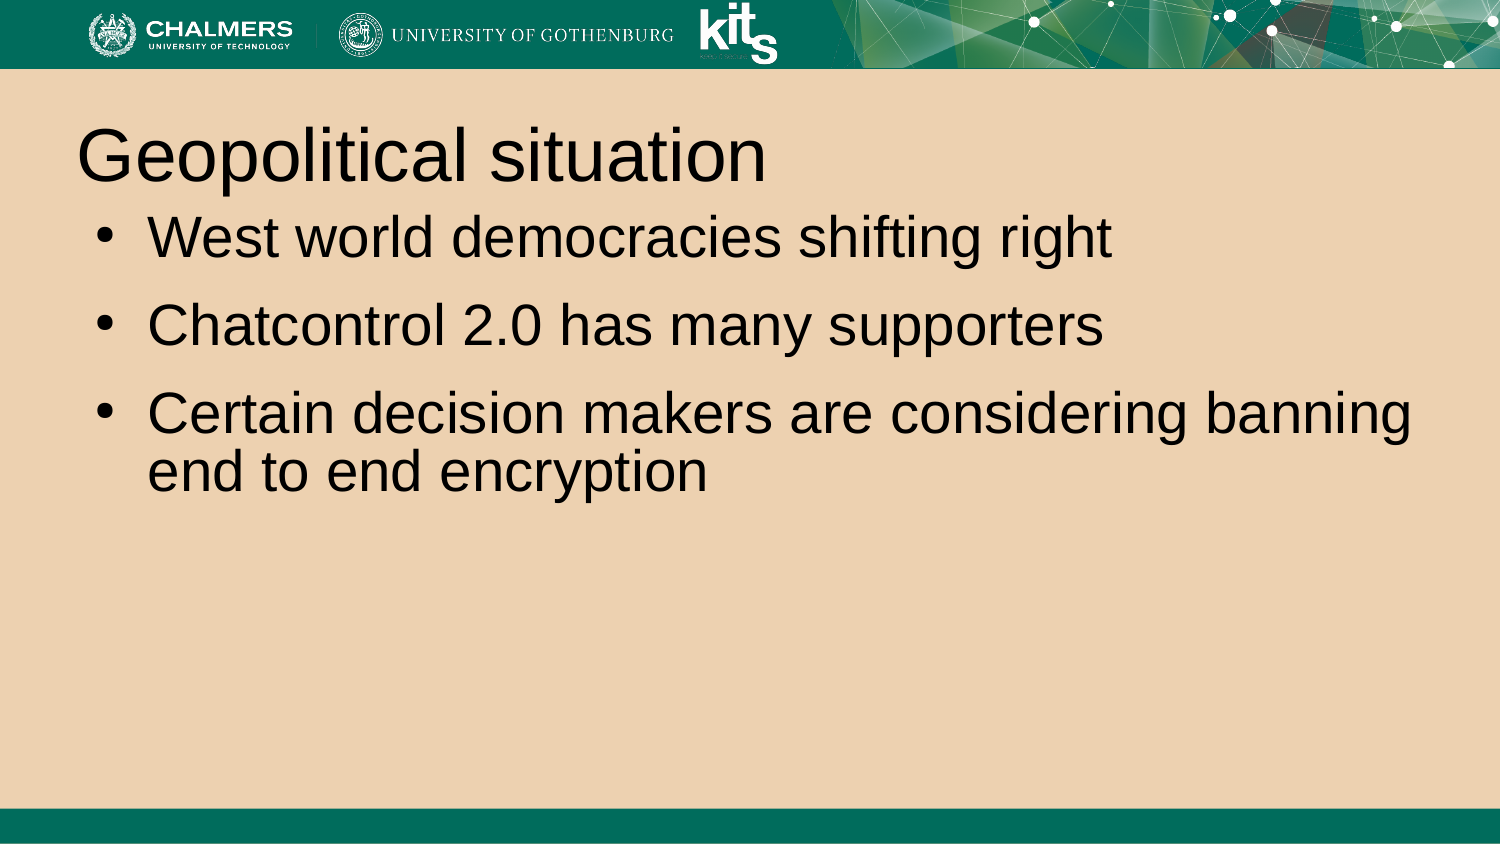

# Geopolitical situation
West world democracies shifting right
Chatcontrol 2.0 has many supporters
Certain decision makers are considering banning end to end encryption